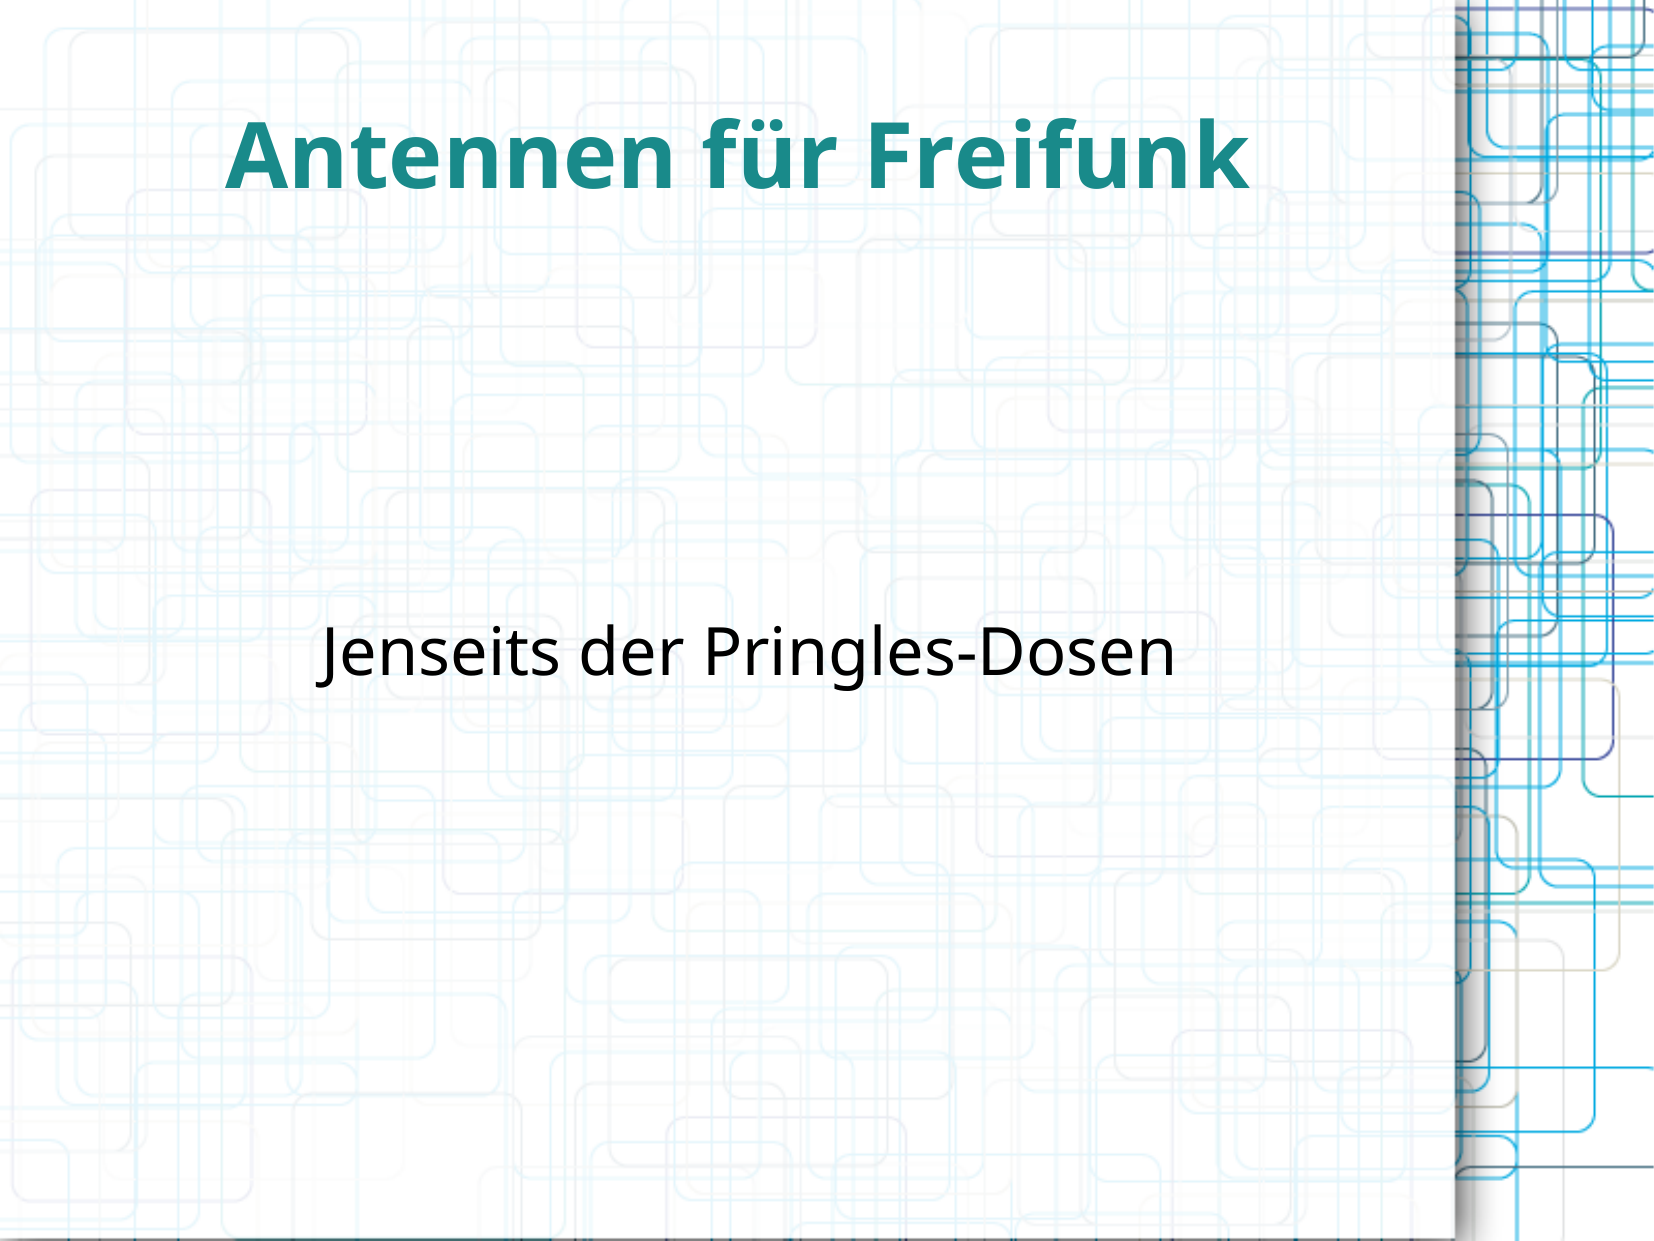

# Antennen für Freifunk
Jenseits der Pringles-Dosen